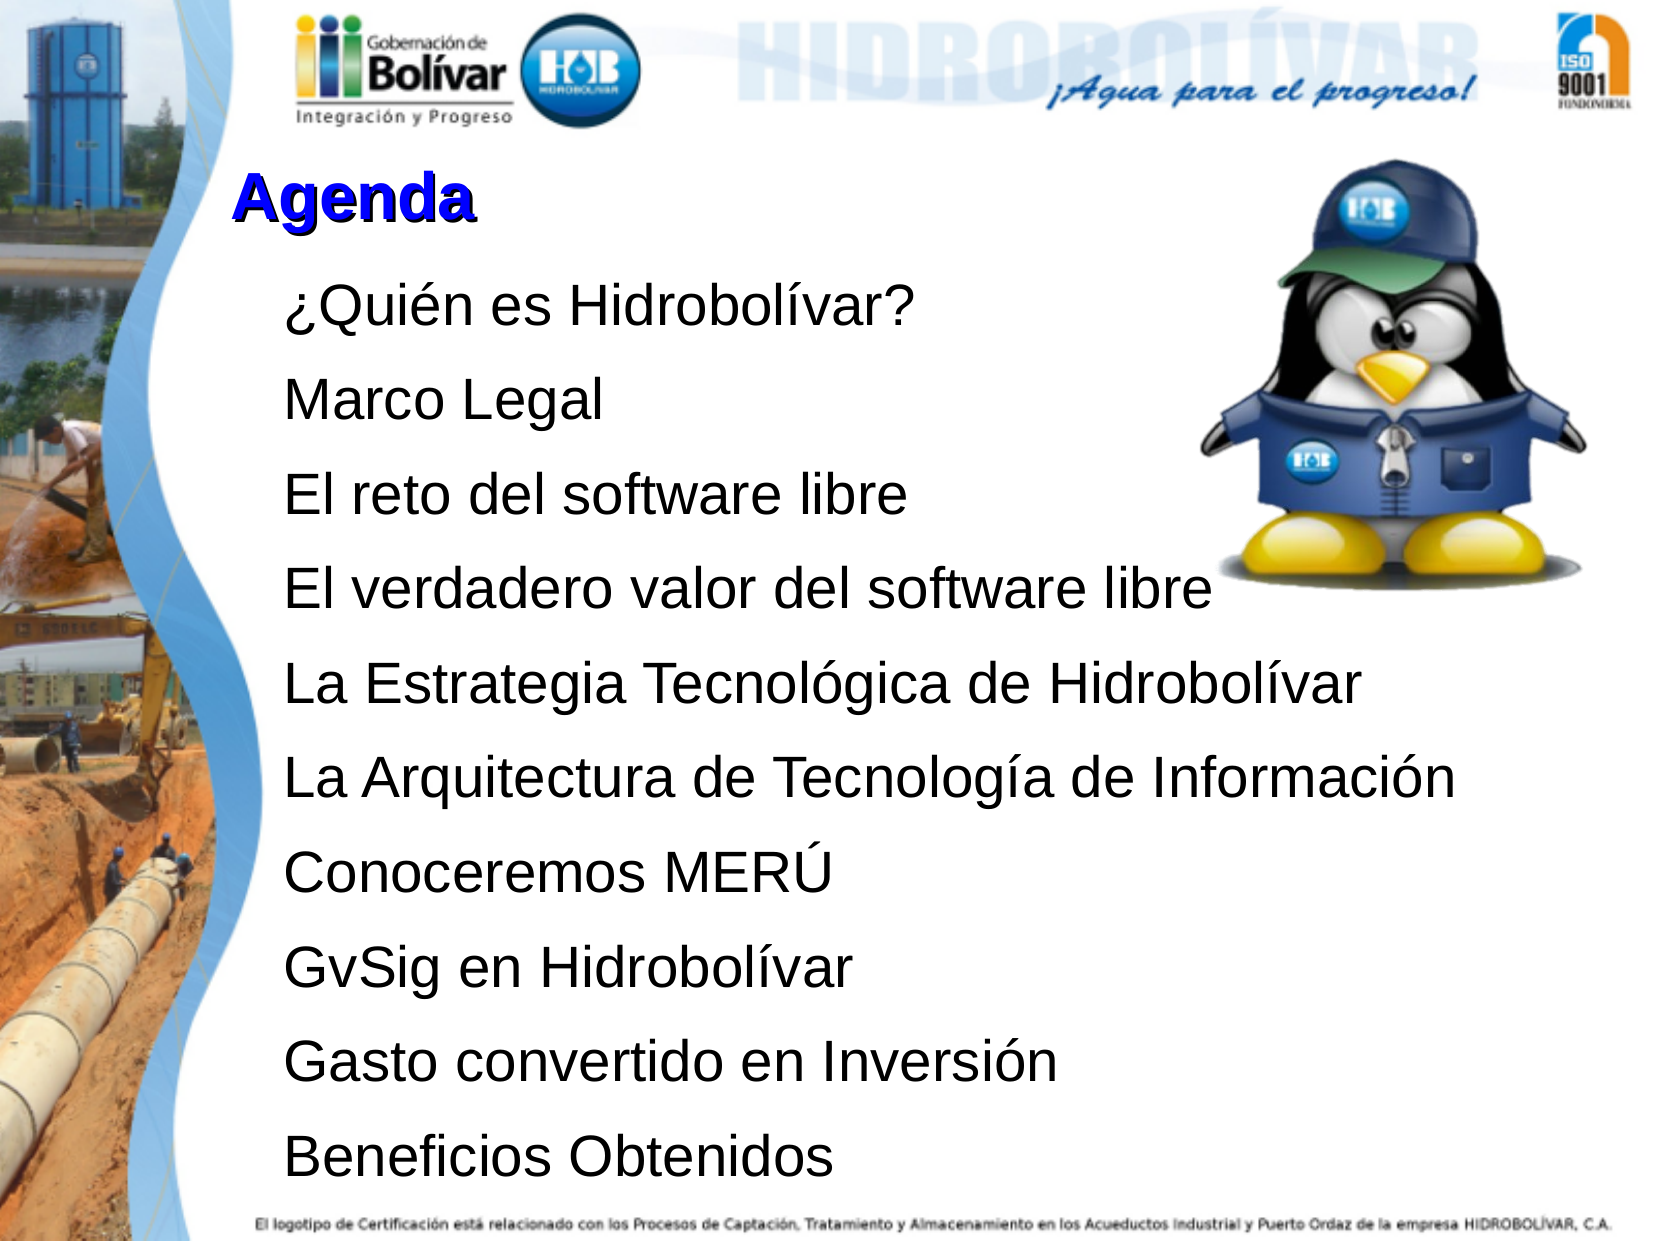

# Agenda
¿Quién es Hidrobolívar?
Marco Legal
El reto del software libre
El verdadero valor del software libre
La Estrategia Tecnológica de Hidrobolívar
La Arquitectura de Tecnología de Información
Conoceremos MERÚ
GvSig en Hidrobolívar
Gasto convertido en Inversión
Beneficios Obtenidos